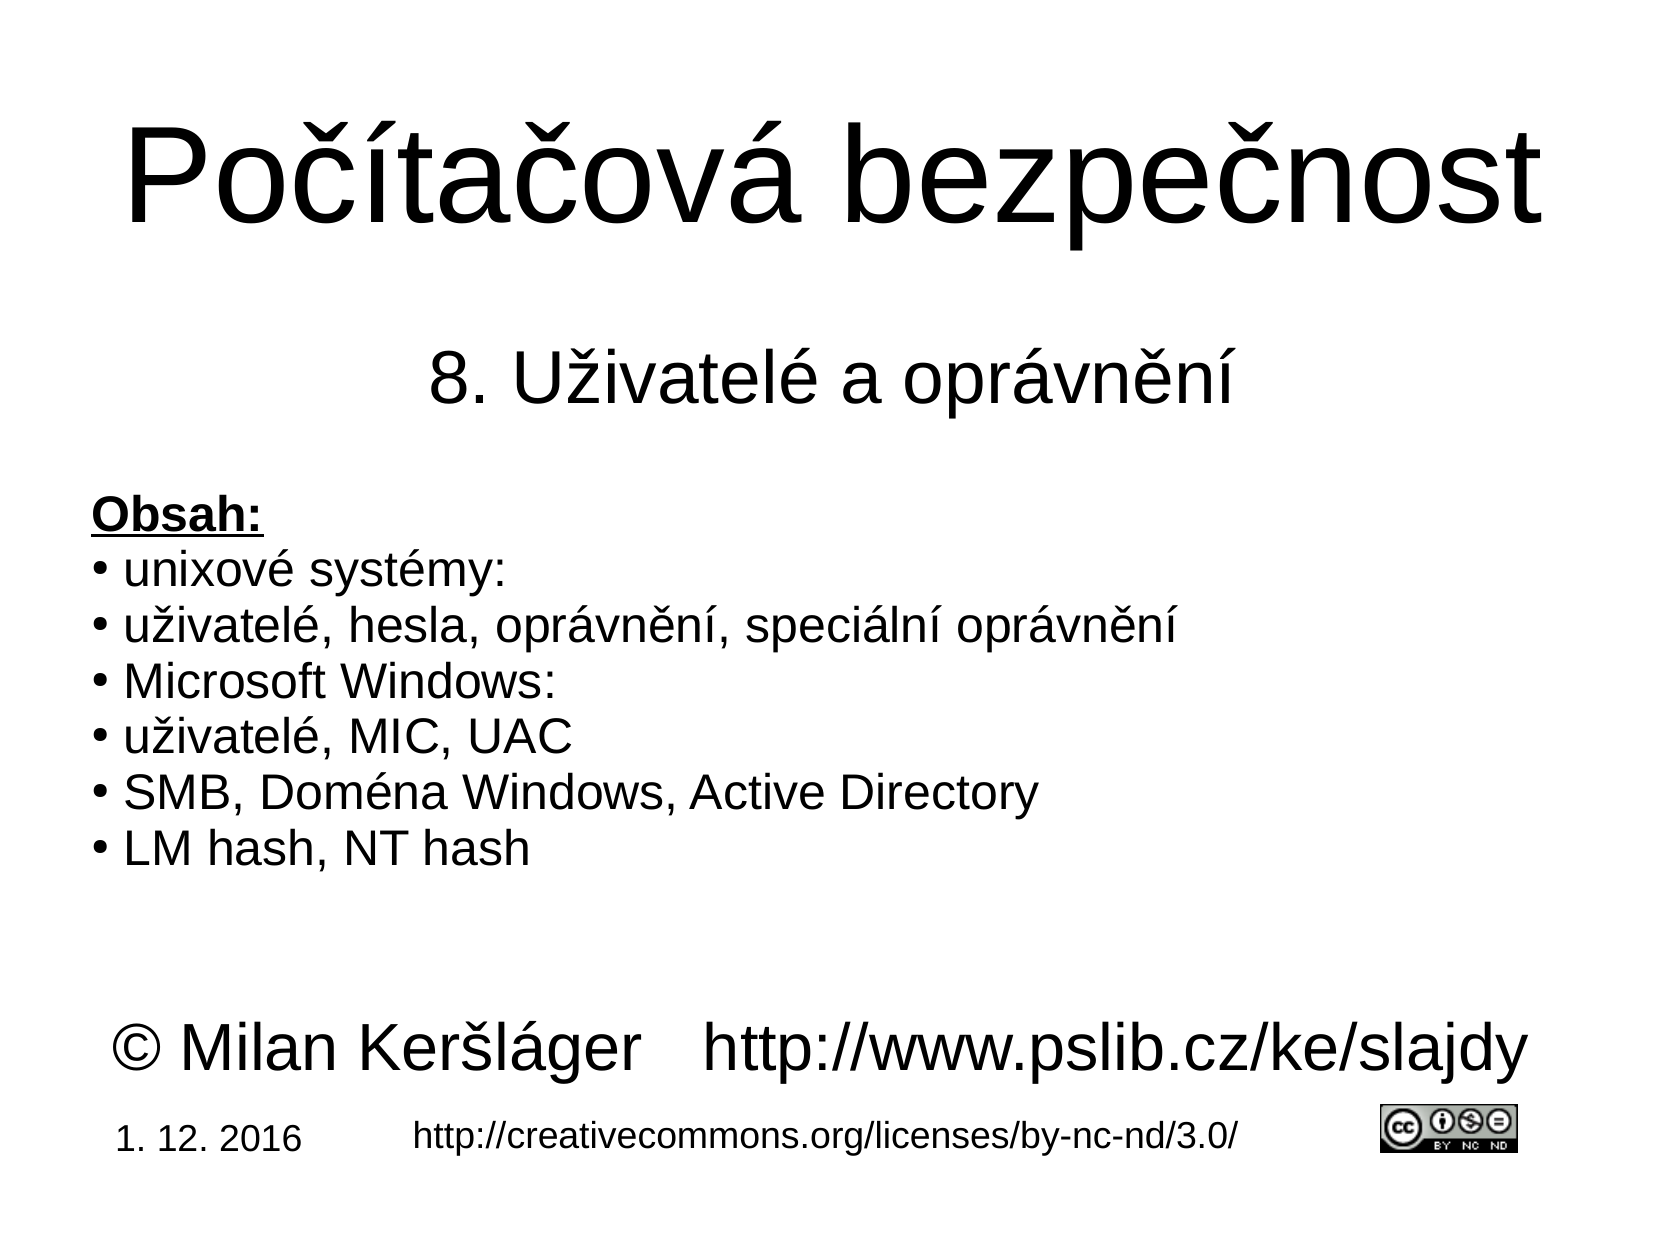

# Počítačová bezpečnost 8. Uživatelé a oprávnění
Obsah:
 unixové systémy:
 uživatelé, hesla, oprávnění, speciální oprávnění
 Microsoft Windows:
 uživatelé, MIC, UAC
 SMB, Doména Windows, Active Directory
 LM hash, NT hash
© Milan Keršláger	http://www.pslib.cz/ke/slajdy
http://creativecommons.org/licenses/by-nc-nd/3.0/
1. 12. 2016